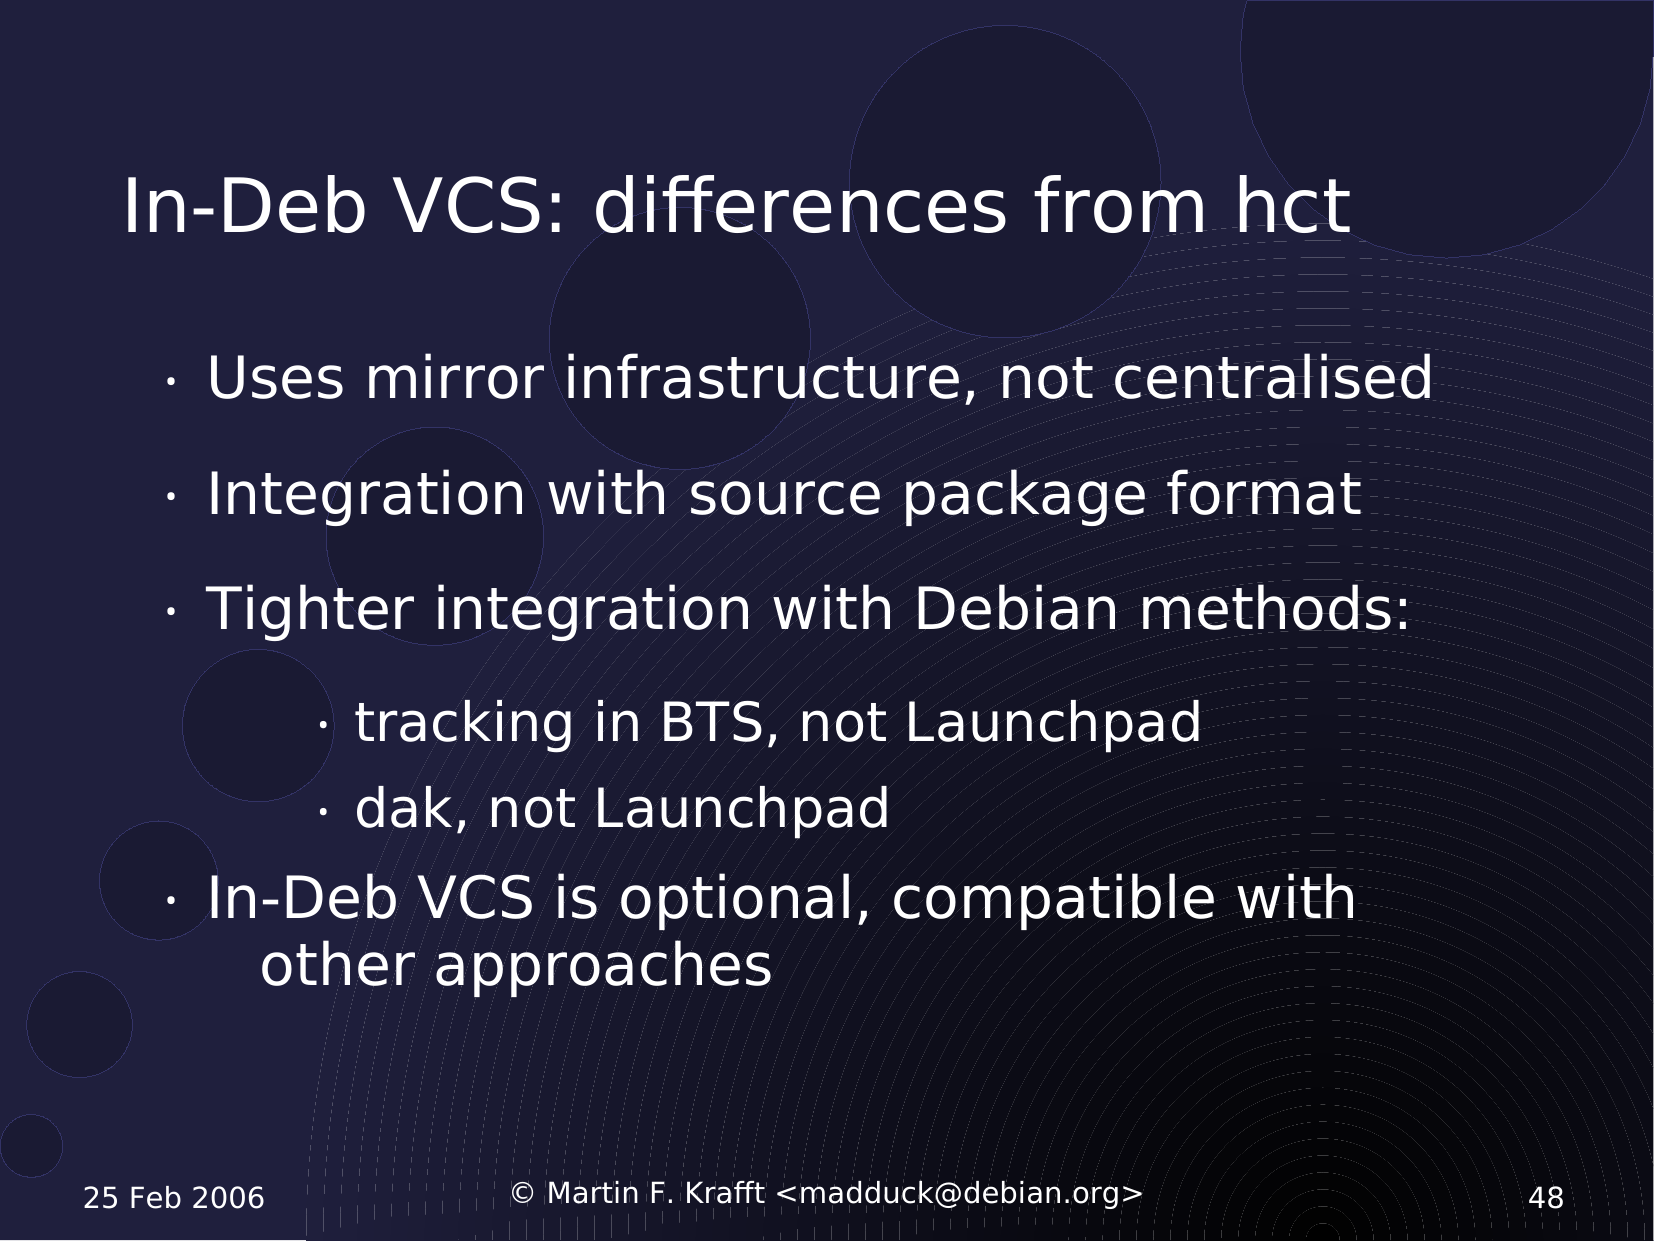

# In-Deb VCS: differences from hct
Uses mirror infrastructure, not centralised
Integration with source package format
Tighter integration with Debian methods:
tracking in BTS, not Launchpad
dak, not Launchpad
In-Deb VCS is optional, compatible with other approaches
© Martin F. Krafft <madduck@debian.org>
25 Feb 2006
48